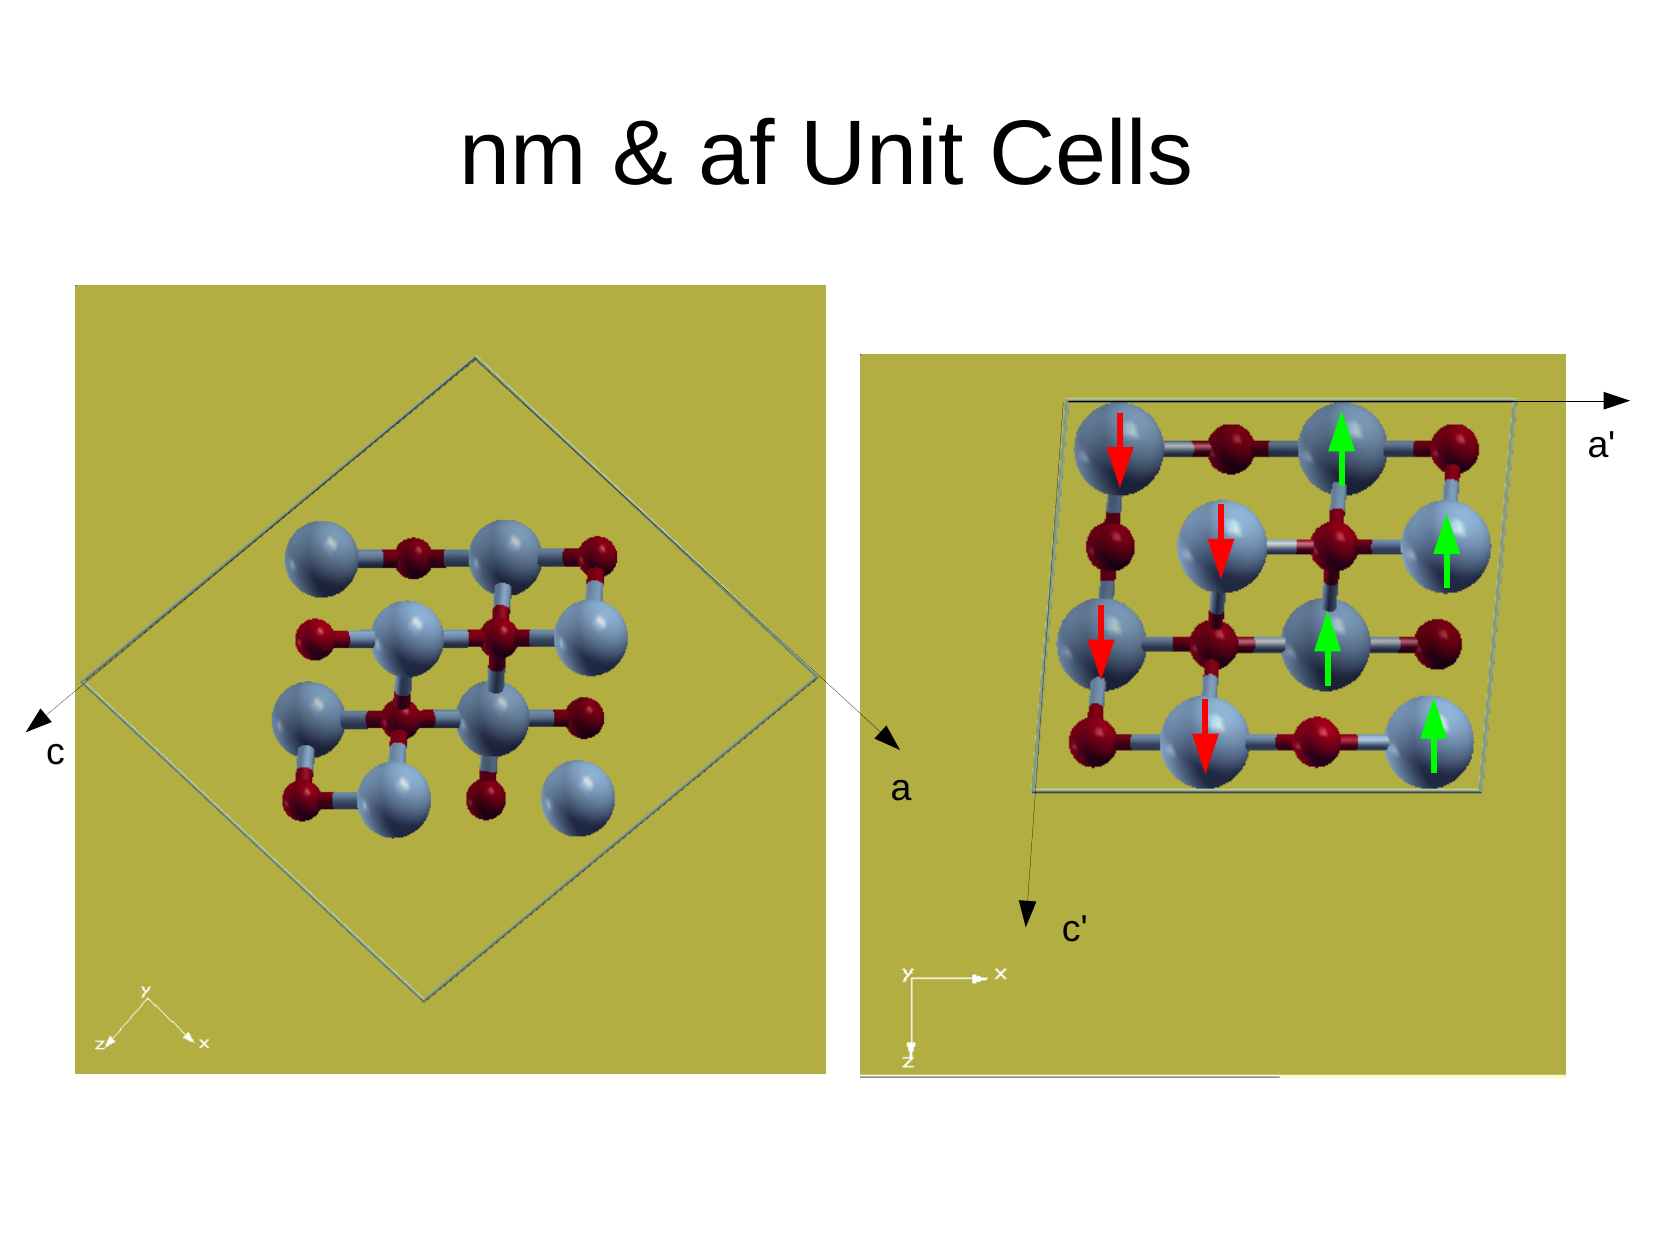

# nm & af Unit Cells
a'
c
a
c'